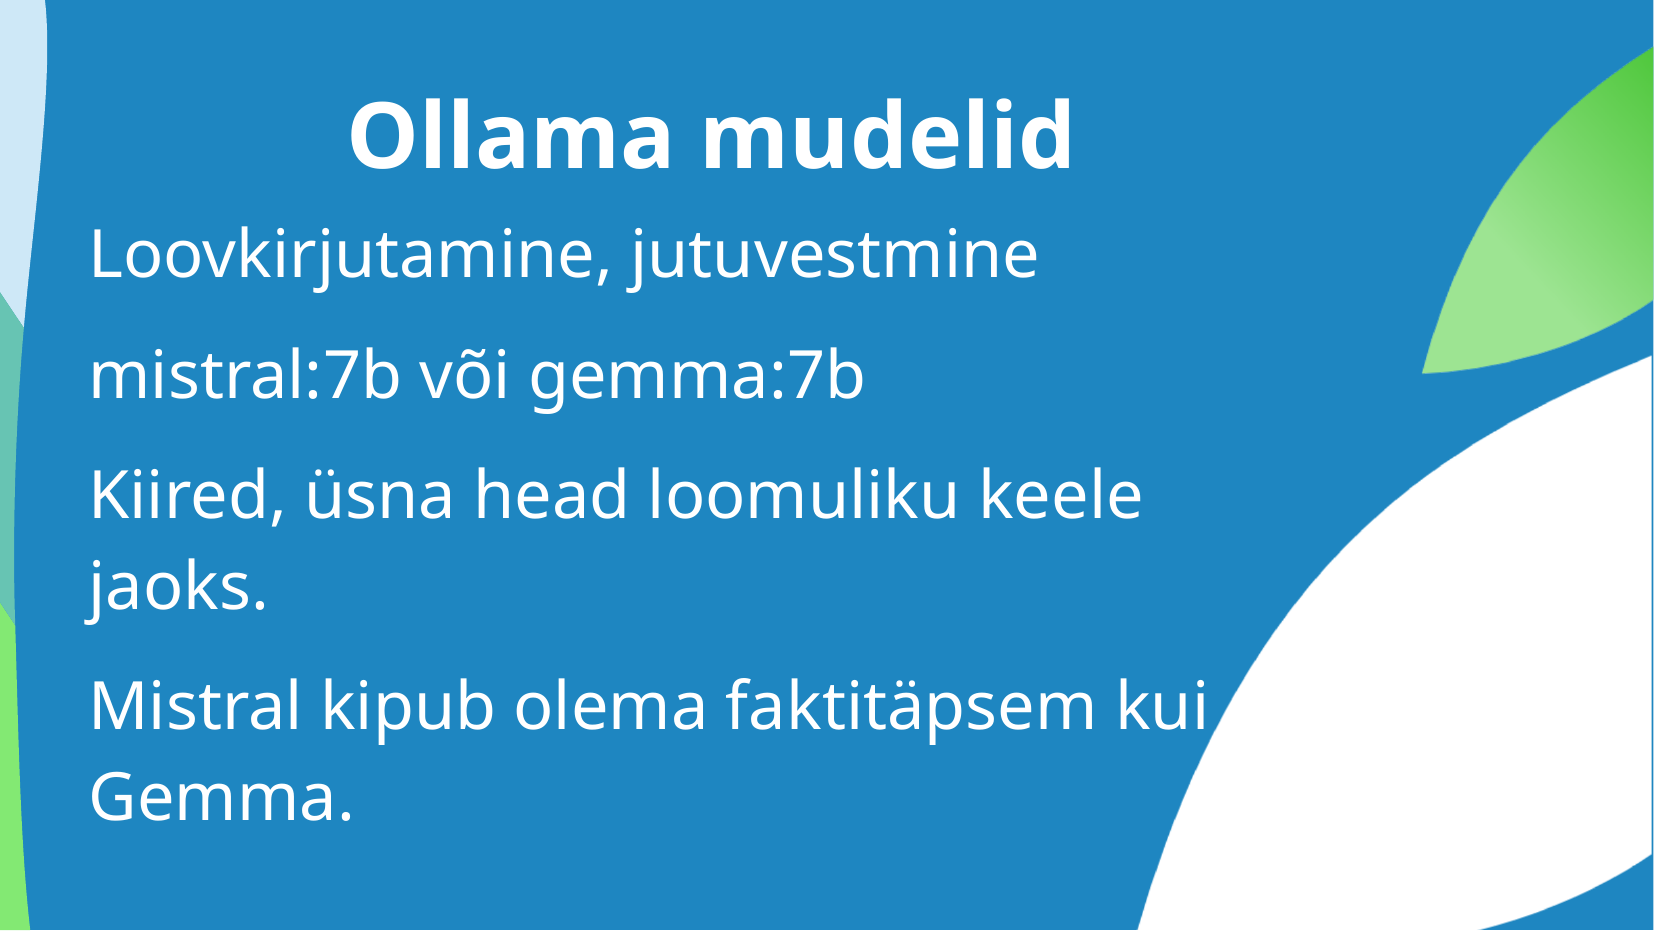

# Ollama mudelid
Loovkirjutamine, jutuvestmine
mistral:7b või gemma:7b
Kiired, üsna head loomuliku keele jaoks.
Mistral kipub olema faktitäpsem kui Gemma.